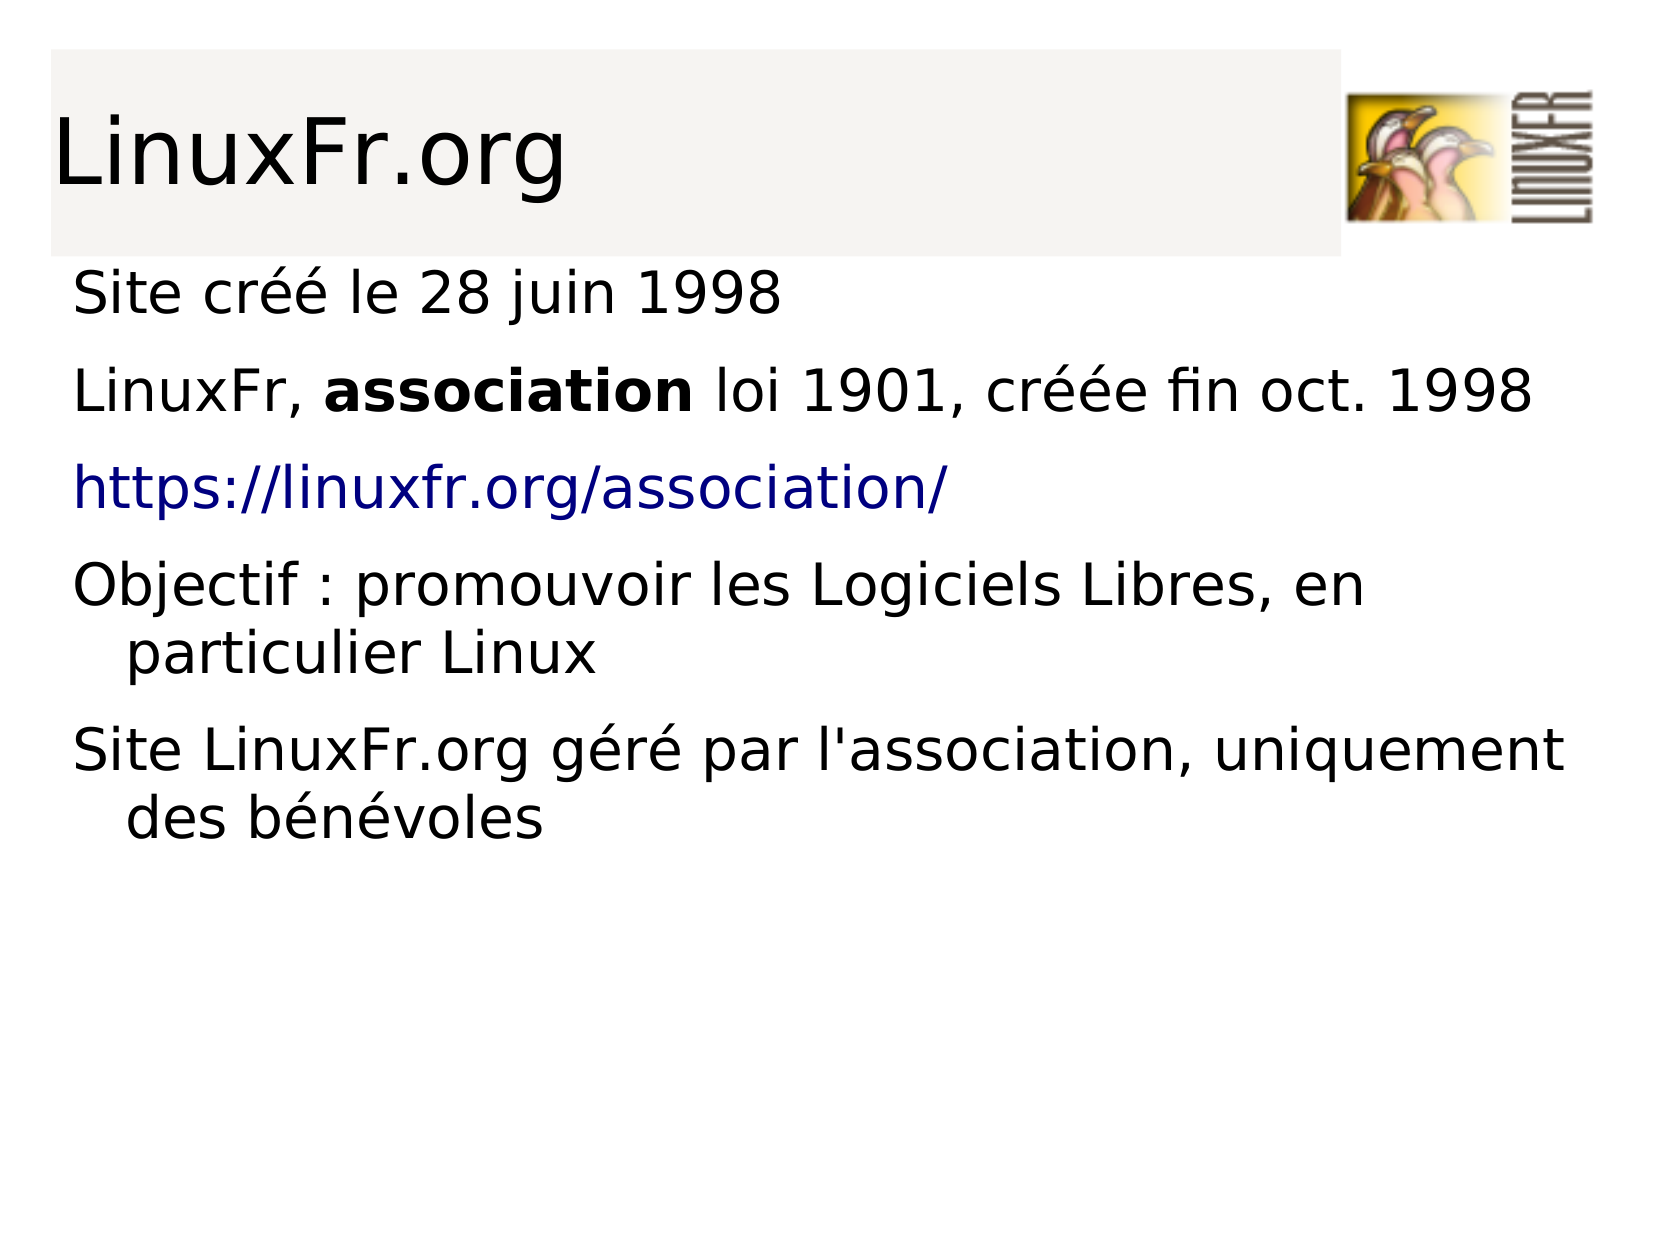

# LinuxFr.org
Site créé le 28 juin 1998
LinuxFr, association loi 1901, créée fin oct. 1998
https://linuxfr.org/association/
Objectif : promouvoir les Logiciels Libres, en particulier Linux
Site LinuxFr.org géré par l'association, uniquement des bénévoles